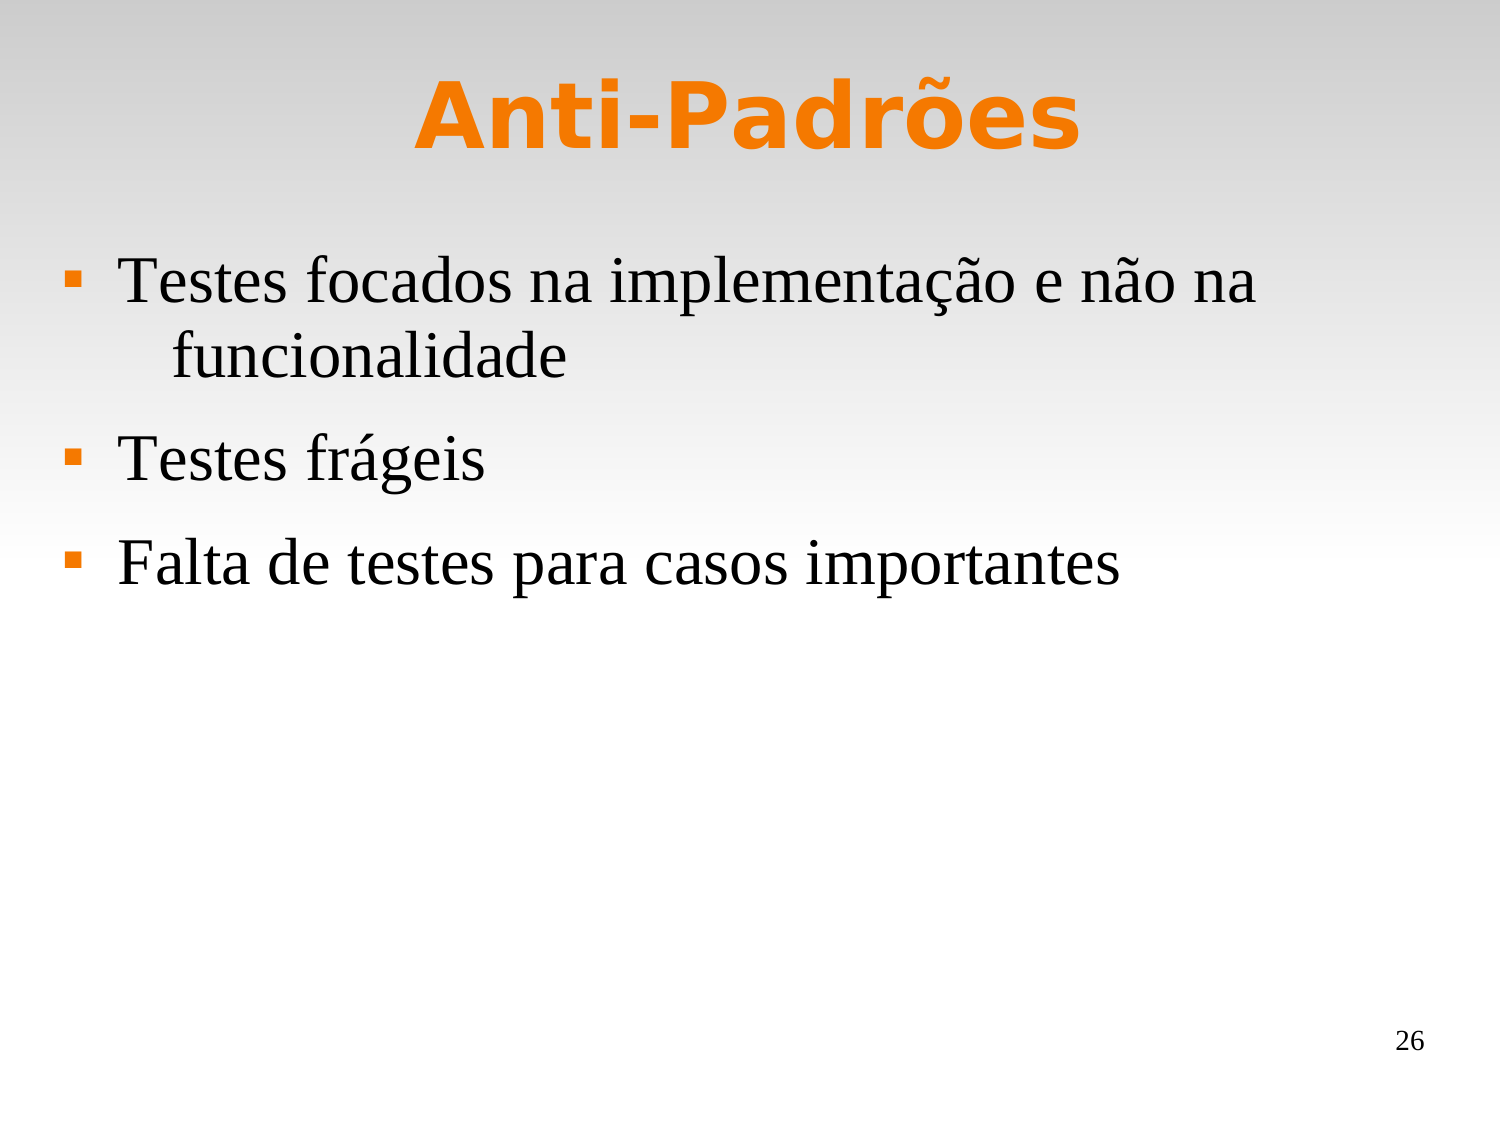

# Anti-Padrões
Testes focados na implementação e não na funcionalidade
Testes frágeis
Falta de testes para casos importantes
26